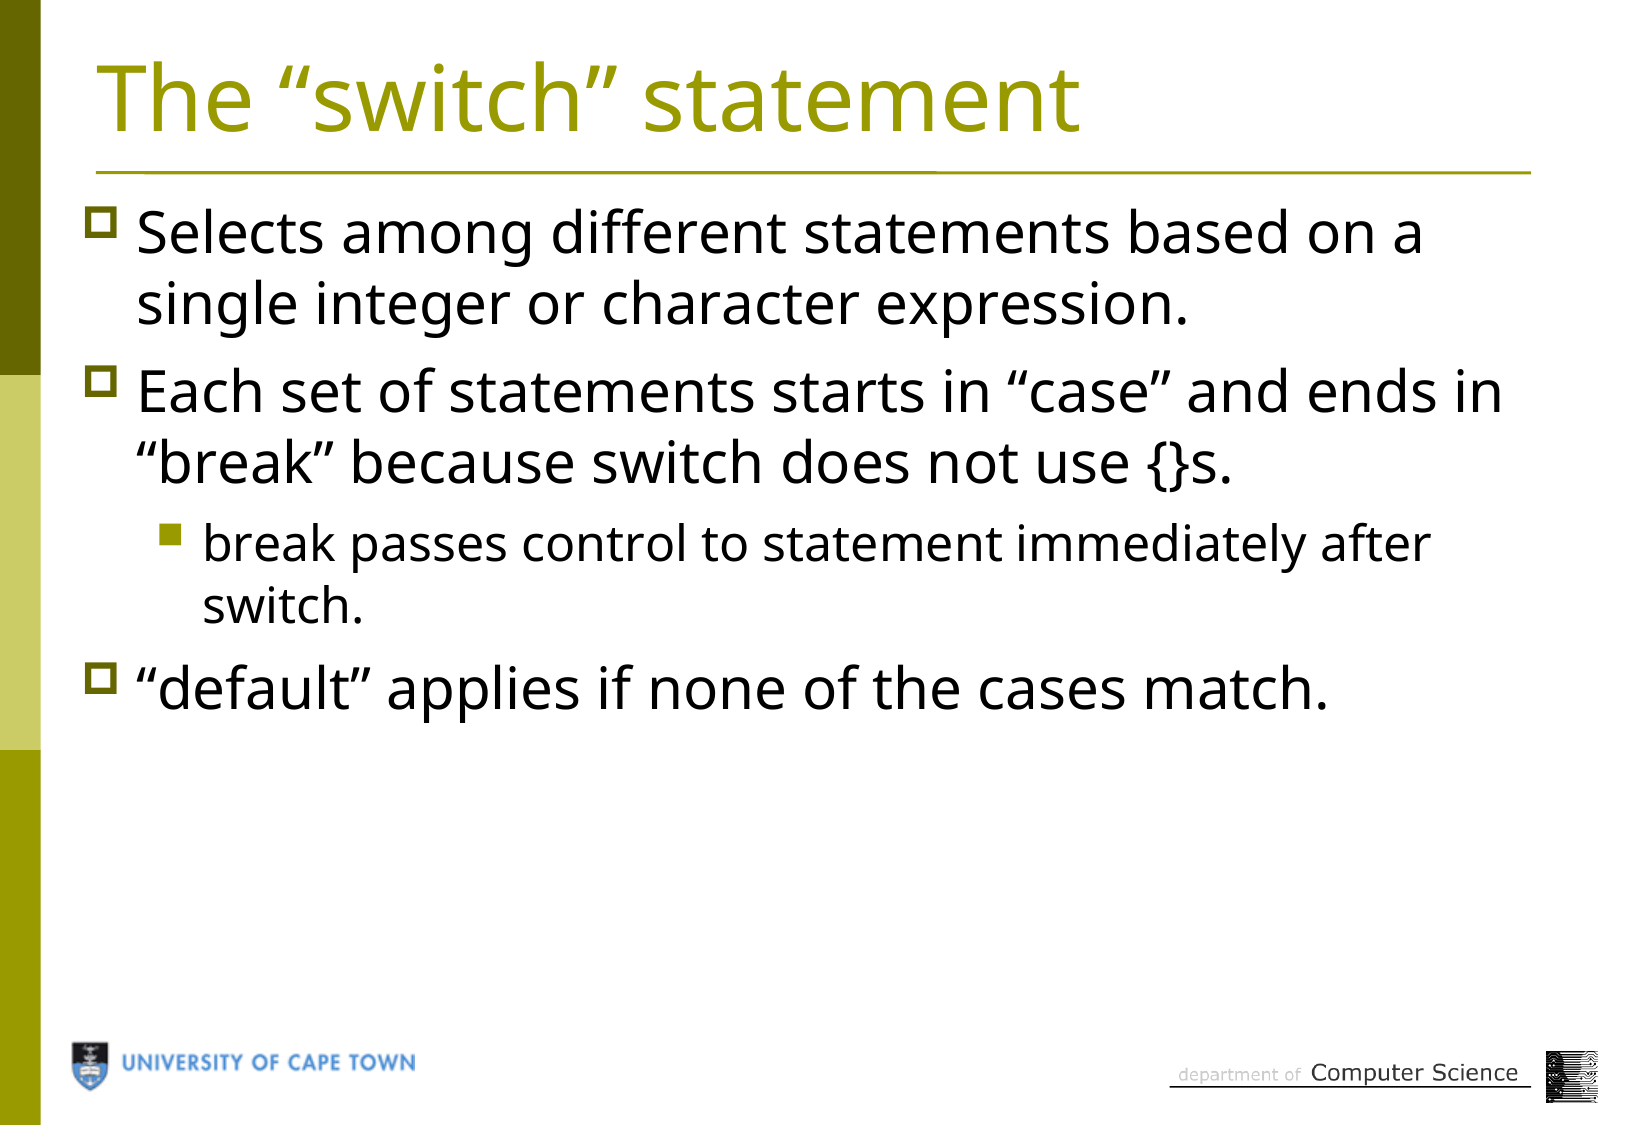

# The “switch” statement
Selects among different statements based on a single integer or character expression.
Each set of statements starts in “case” and ends in “break” because switch does not use {}s.
break passes control to statement immediately after switch.
“default” applies if none of the cases match.